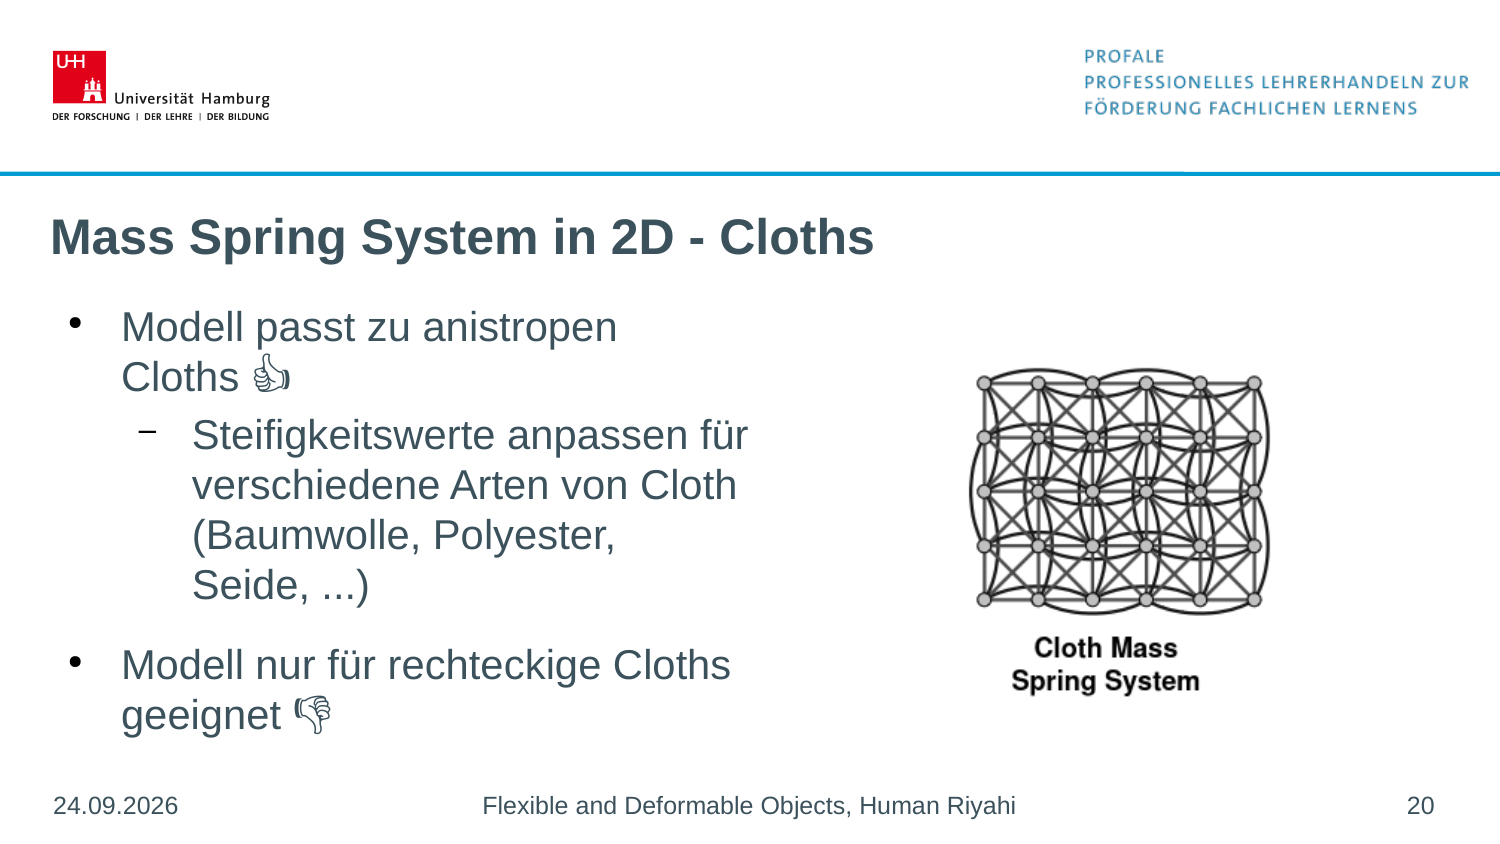

# Mass Spring System in 2D - Cloths
Modell passt zu anistropen Cloths 👍
Steifigkeitswerte anpassen für verschiedene Arten von Cloth (Baumwolle, Polyester, Seide, ...)
Modell nur für rechteckige Cloths geeignet 👎
Flexible and Deformable Objects, Human Riyahi